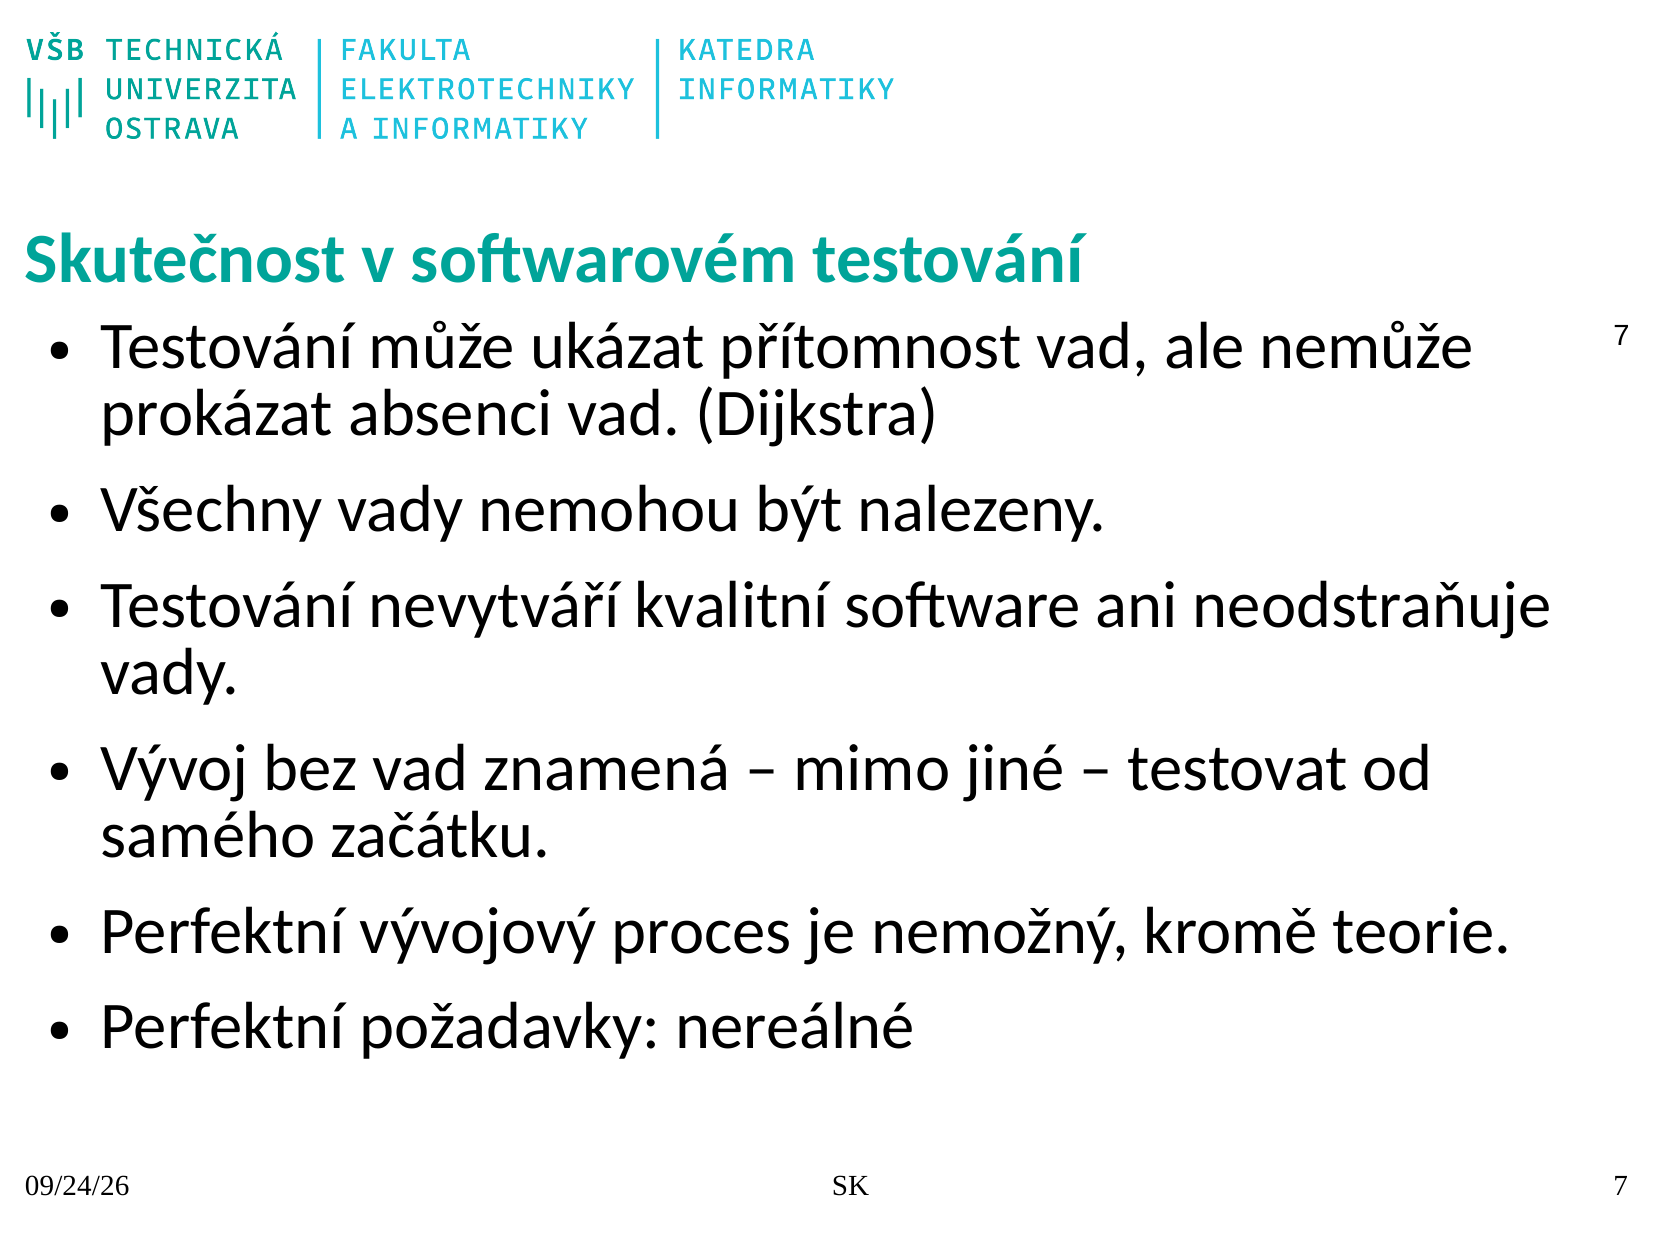

# Skutečnost v softwarovém testování
Testování může ukázat přítomnost vad, ale nemůže prokázat absenci vad. (Dijkstra)
Všechny vady nemohou být nalezeny.
Testování nevytváří kvalitní software ani neodstraňuje vady.
Vývoj bez vad znamená – mimo jiné – testovat od samého začátku.
Perfektní vývojový proces je nemožný, kromě teorie.
Perfektní požadavky: nereálné
7
SK
7